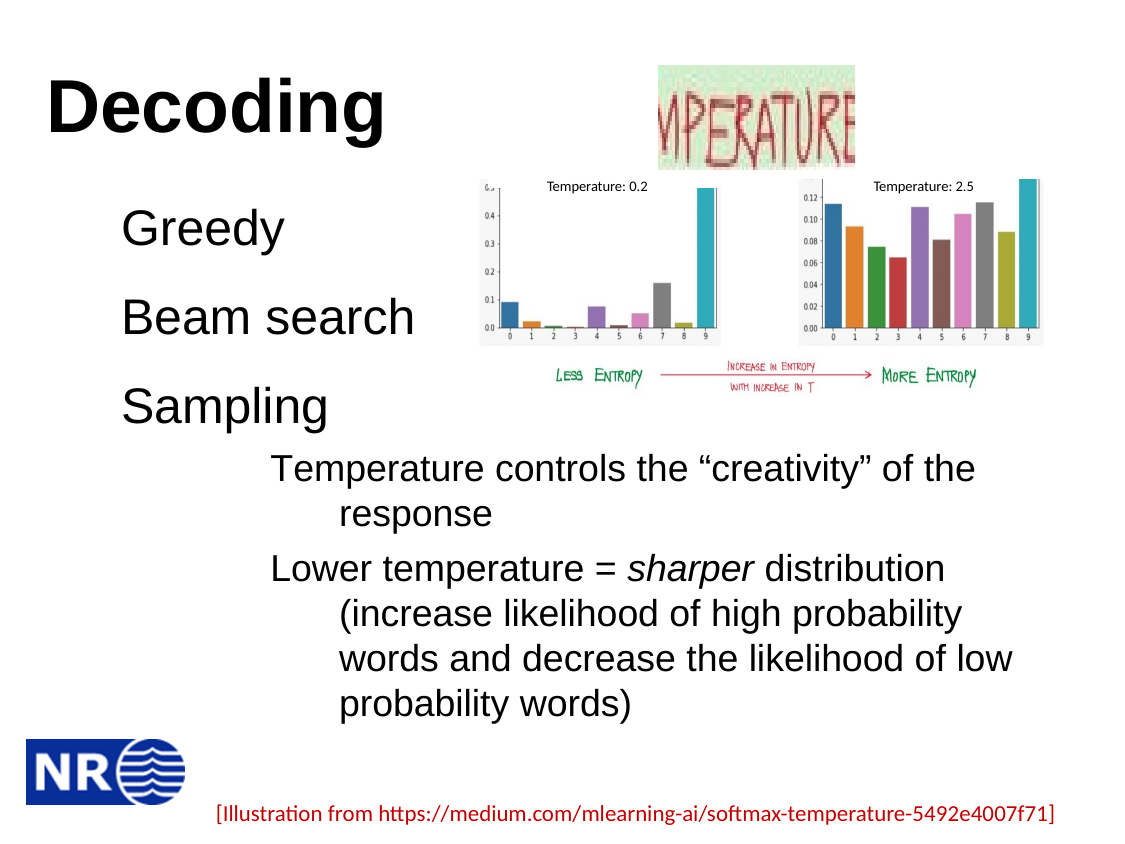

# Decoding
Temperature: 2.5
Temperature: 0.2
Greedy
Beam search
Sampling
Temperature controls the “creativity” of the response
Lower temperature = sharper distribution (increase likelihood of high probability words and decrease the likelihood of low probability words)
[Illustration from https://medium.com/mlearning-ai/softmax-temperature-5492e4007f71]